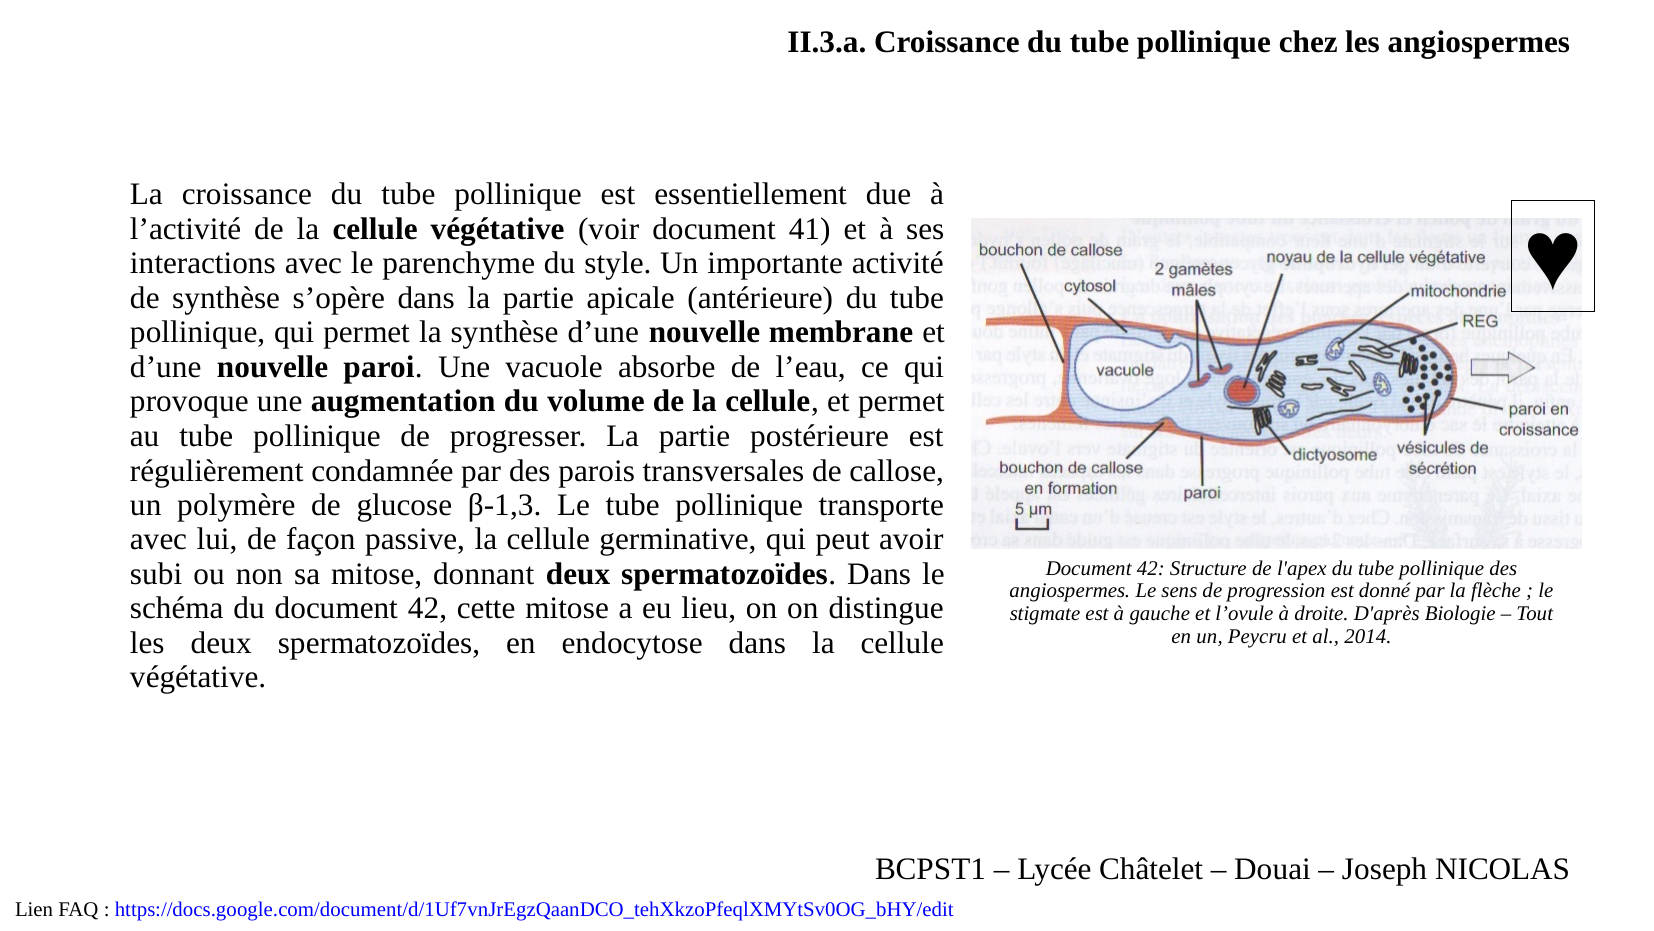

II.3.a. Croissance du tube pollinique chez les angiospermes
La croissance du tube pollinique est essentiellement due à l’activité de la cellule végétative (voir document 41) et à ses interactions avec le parenchyme du style. Un importante activité de synthèse s’opère dans la partie apicale (antérieure) du tube pollinique, qui permet la synthèse d’une nouvelle membrane et d’une nouvelle paroi. Une vacuole absorbe de l’eau, ce qui provoque une augmentation du volume de la cellule, et permet au tube pollinique de progresser. La partie postérieure est régulièrement condamnée par des parois transversales de callose, un polymère de glucose β-1,3. Le tube pollinique transporte avec lui, de façon passive, la cellule germinative, qui peut avoir subi ou non sa mitose, donnant deux spermatozoïdes. Dans le schéma du document 42, cette mitose a eu lieu, on on distingue les deux spermatozoïdes, en endocytose dans la cellule végétative.
♥
Document 42: Structure de l'apex du tube pollinique des angiospermes. Le sens de progression est donné par la flèche ; le stigmate est à gauche et l’ovule à droite. D'après Biologie – Tout en un, Peycru et al., 2014.
BCPST1 – Lycée Châtelet – Douai – Joseph NICOLAS
Lien FAQ : https://docs.google.com/document/d/1Uf7vnJrEgzQaanDCO_tehXkzoPfeqlXMYtSv0OG_bHY/edit